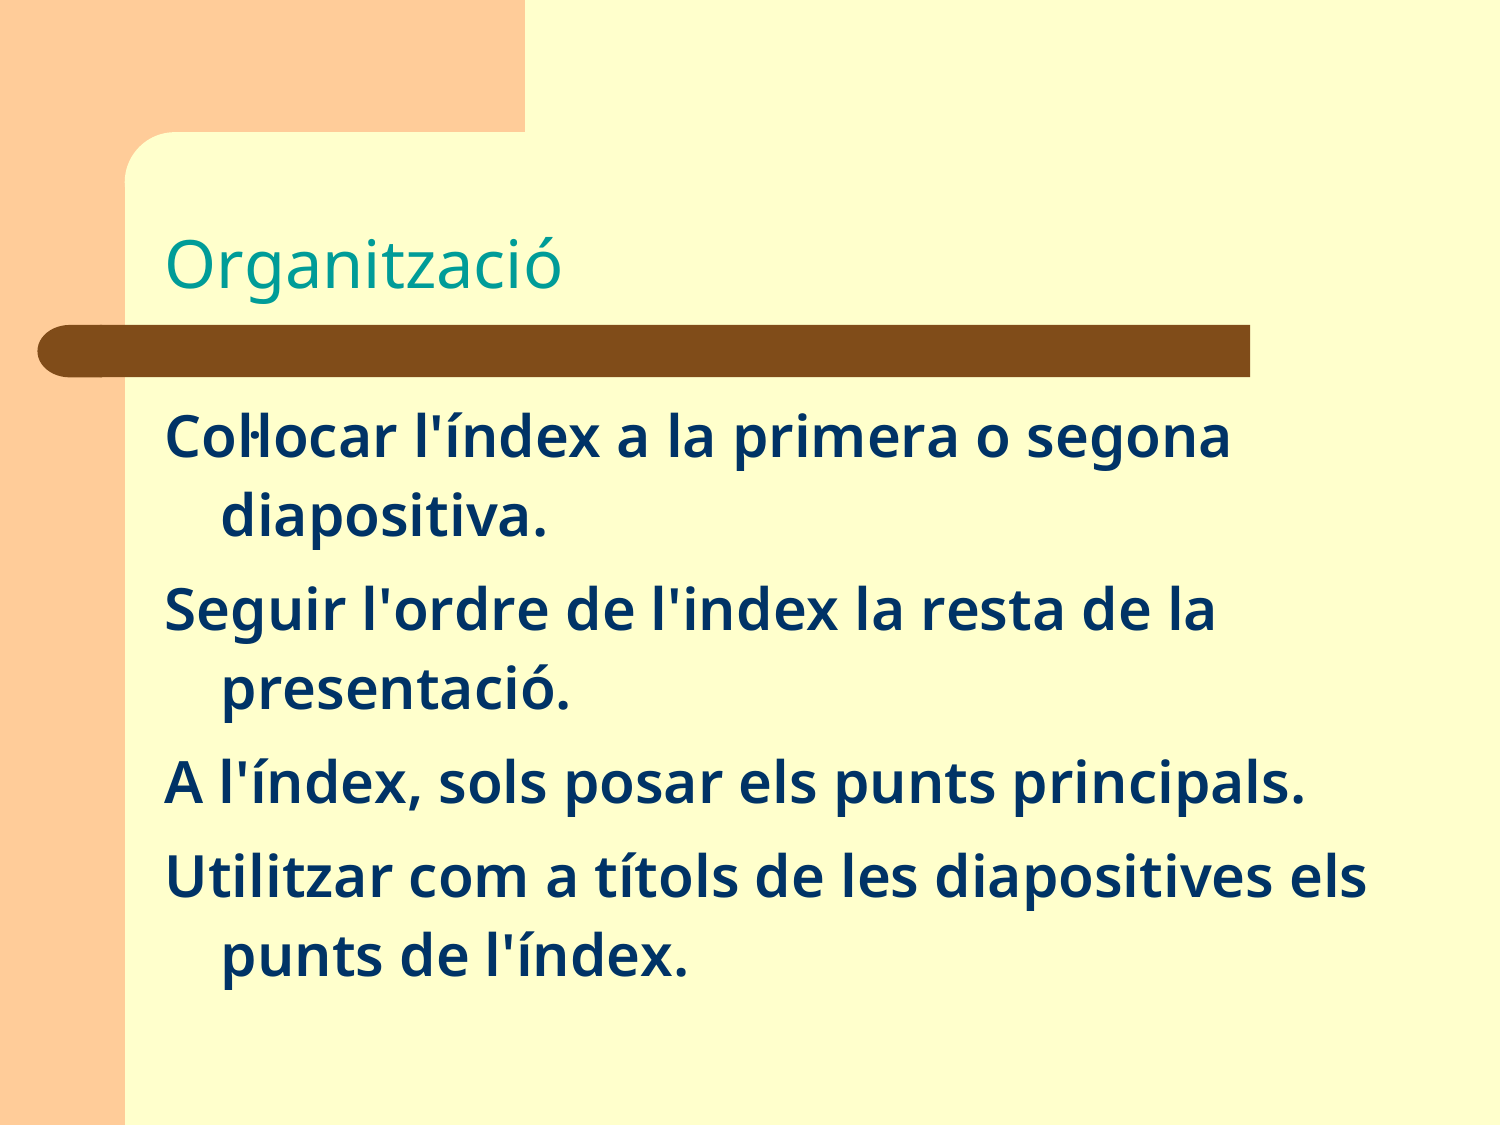

# Organització
Col·locar l'índex a la primera o segona diapositiva.
Seguir l'ordre de l'index la resta de la presentació.
A l'índex, sols posar els punts principals.
Utilitzar com a títols de les diapositives els punts de l'índex.